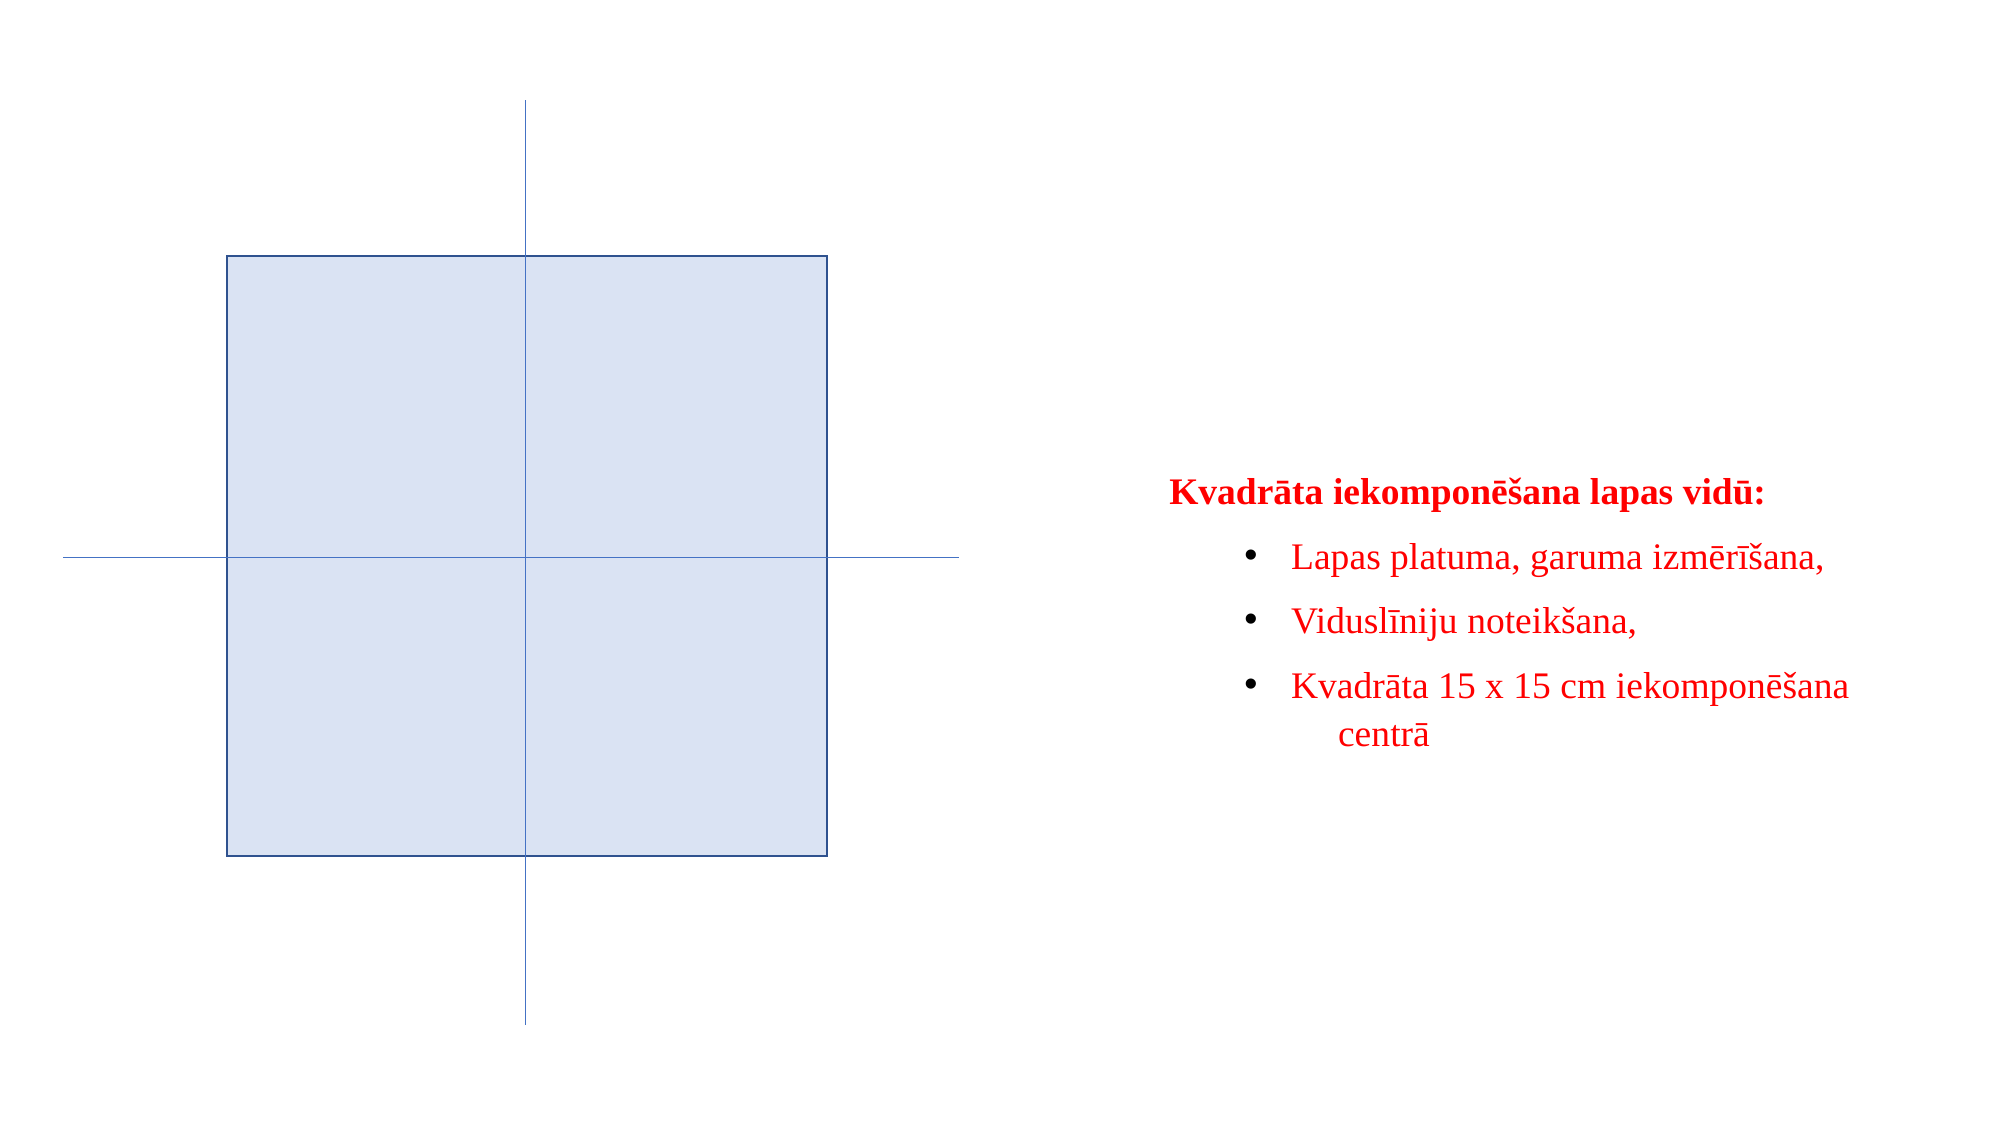

Kvadrāta iekomponēšana lapas vidū:
Lapas platuma, garuma izmērīšana,
Viduslīniju noteikšana,
Kvadrāta 15 x 15 cm iekomponēšana centrā